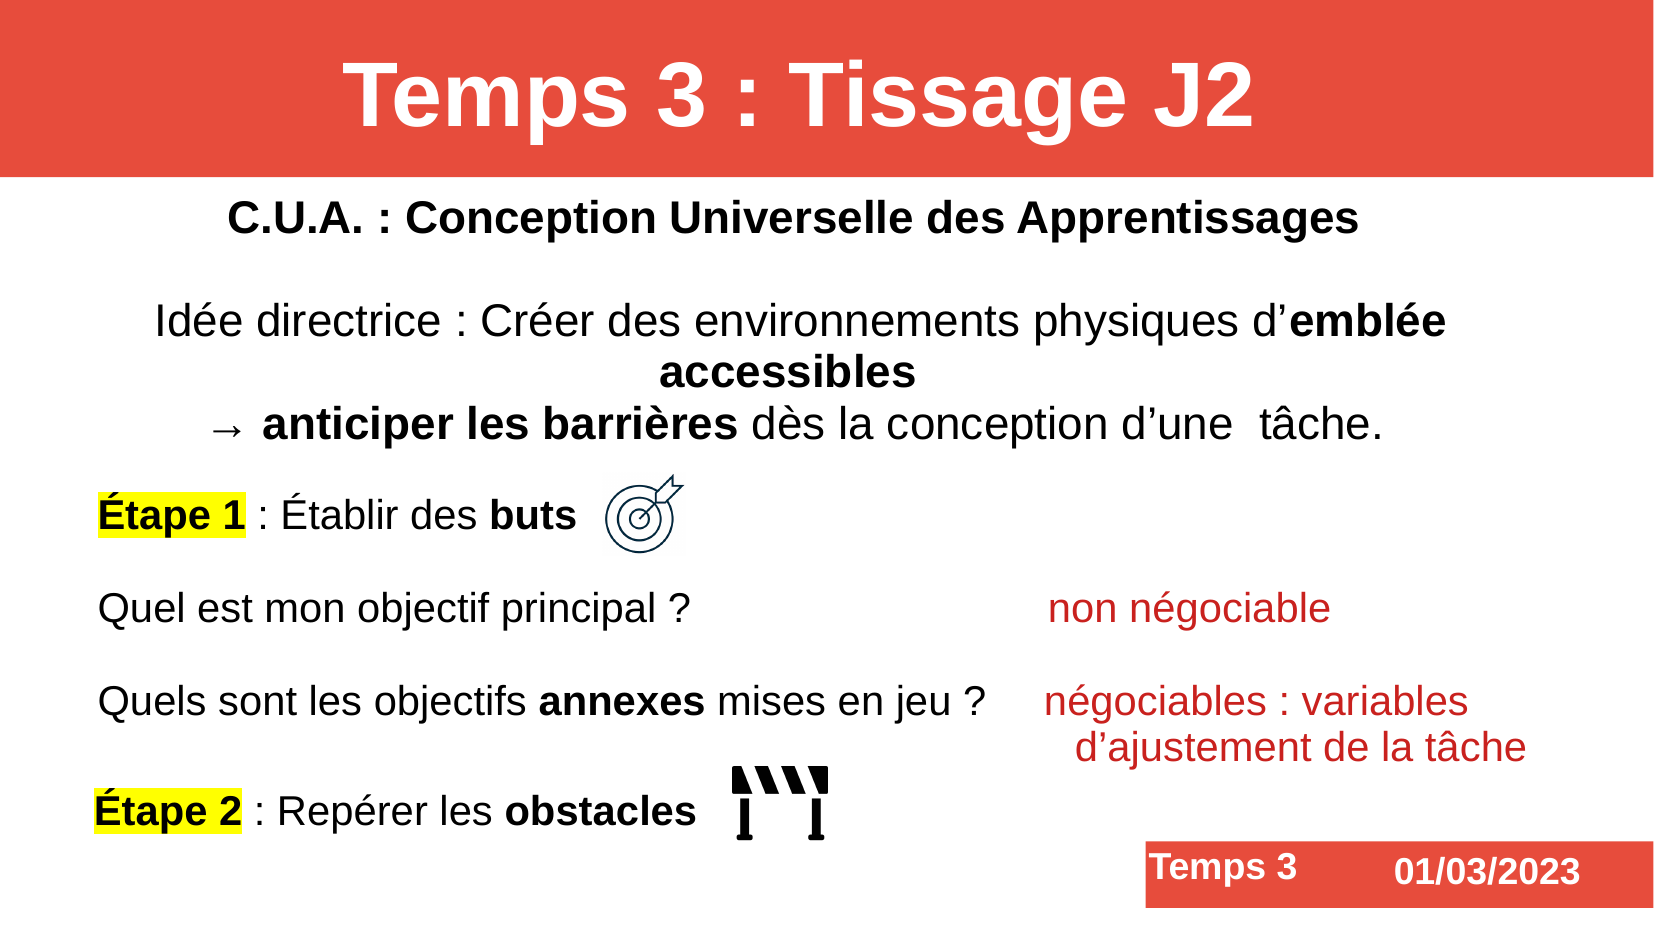

# Temps 3 : Tissage J2
C.U.A. : Conception Universelle des Apprentissages
 Idée directrice : Créer des environnements physiques d’emblée accessibles
→ anticiper les barrières dès la conception d’une tâche.
Étape 1 : Établir des buts
Quel est mon objectif principal ? non négociable
Quels sont les objectifs annexes mises en jeu ? négociables : variables d’ajustement de la tâche
Étape 2 : Repérer les obstacles
Temps 3